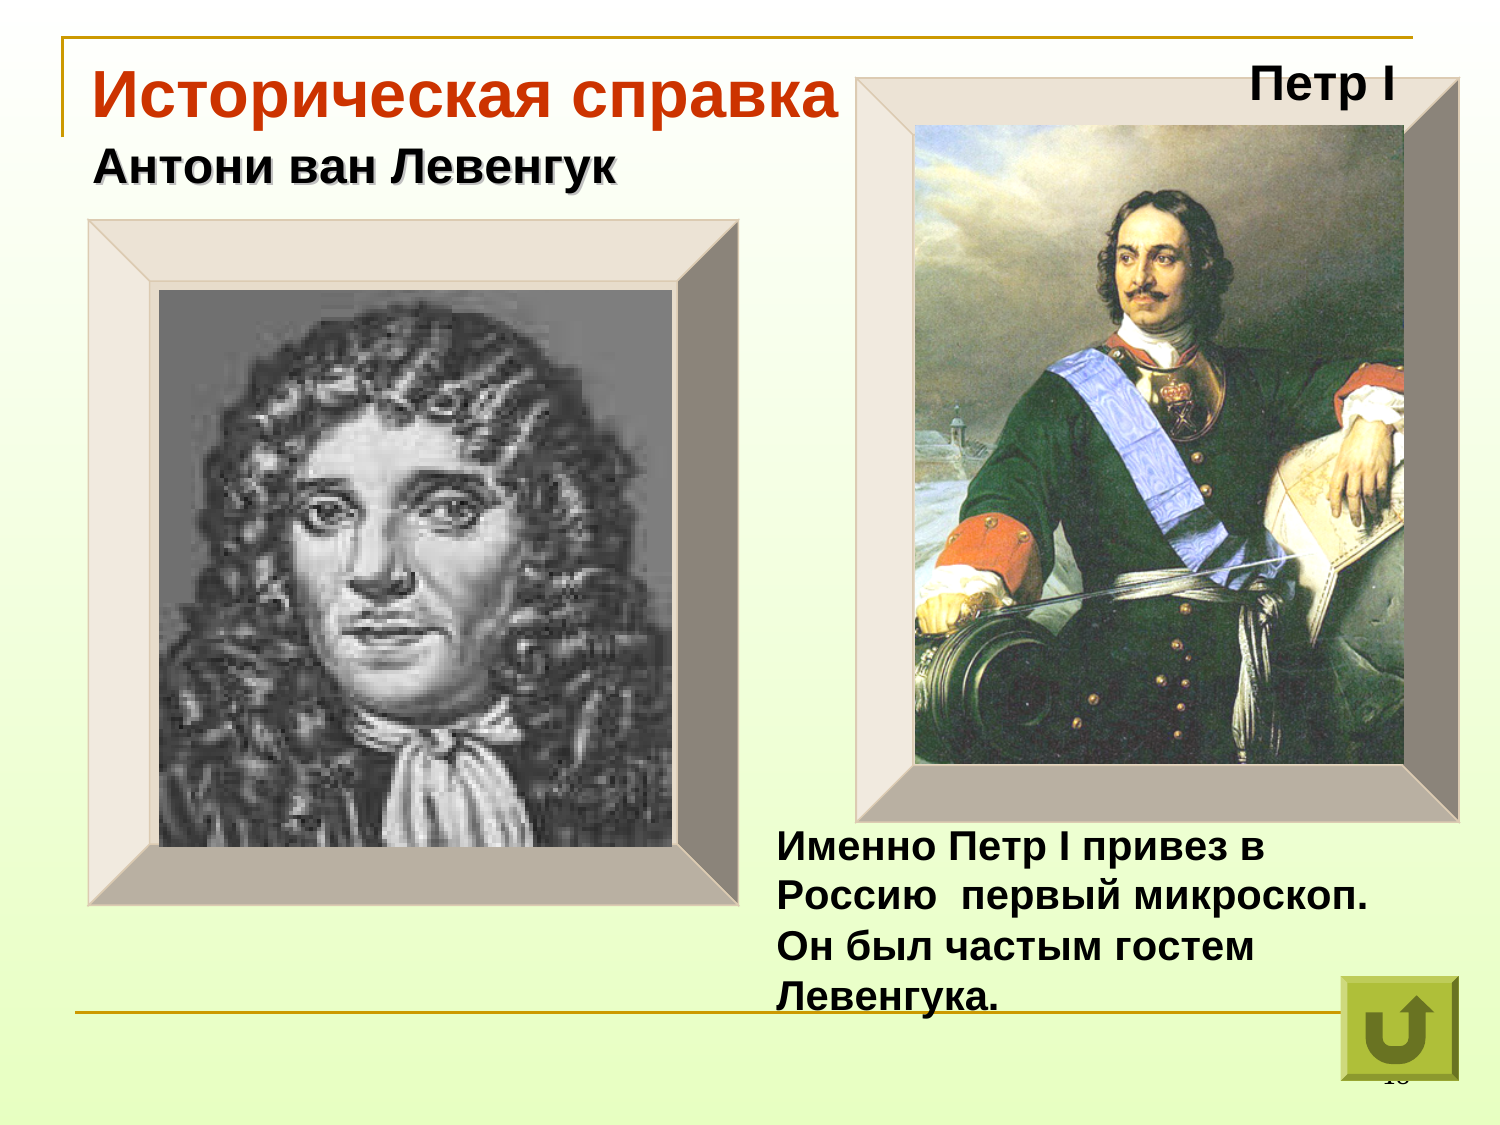

Историческая справка
Петр I
Антони ван Левенгук
Именно Петр I привез в Россию первый микроскоп. Он был частым гостем Левенгука.
18